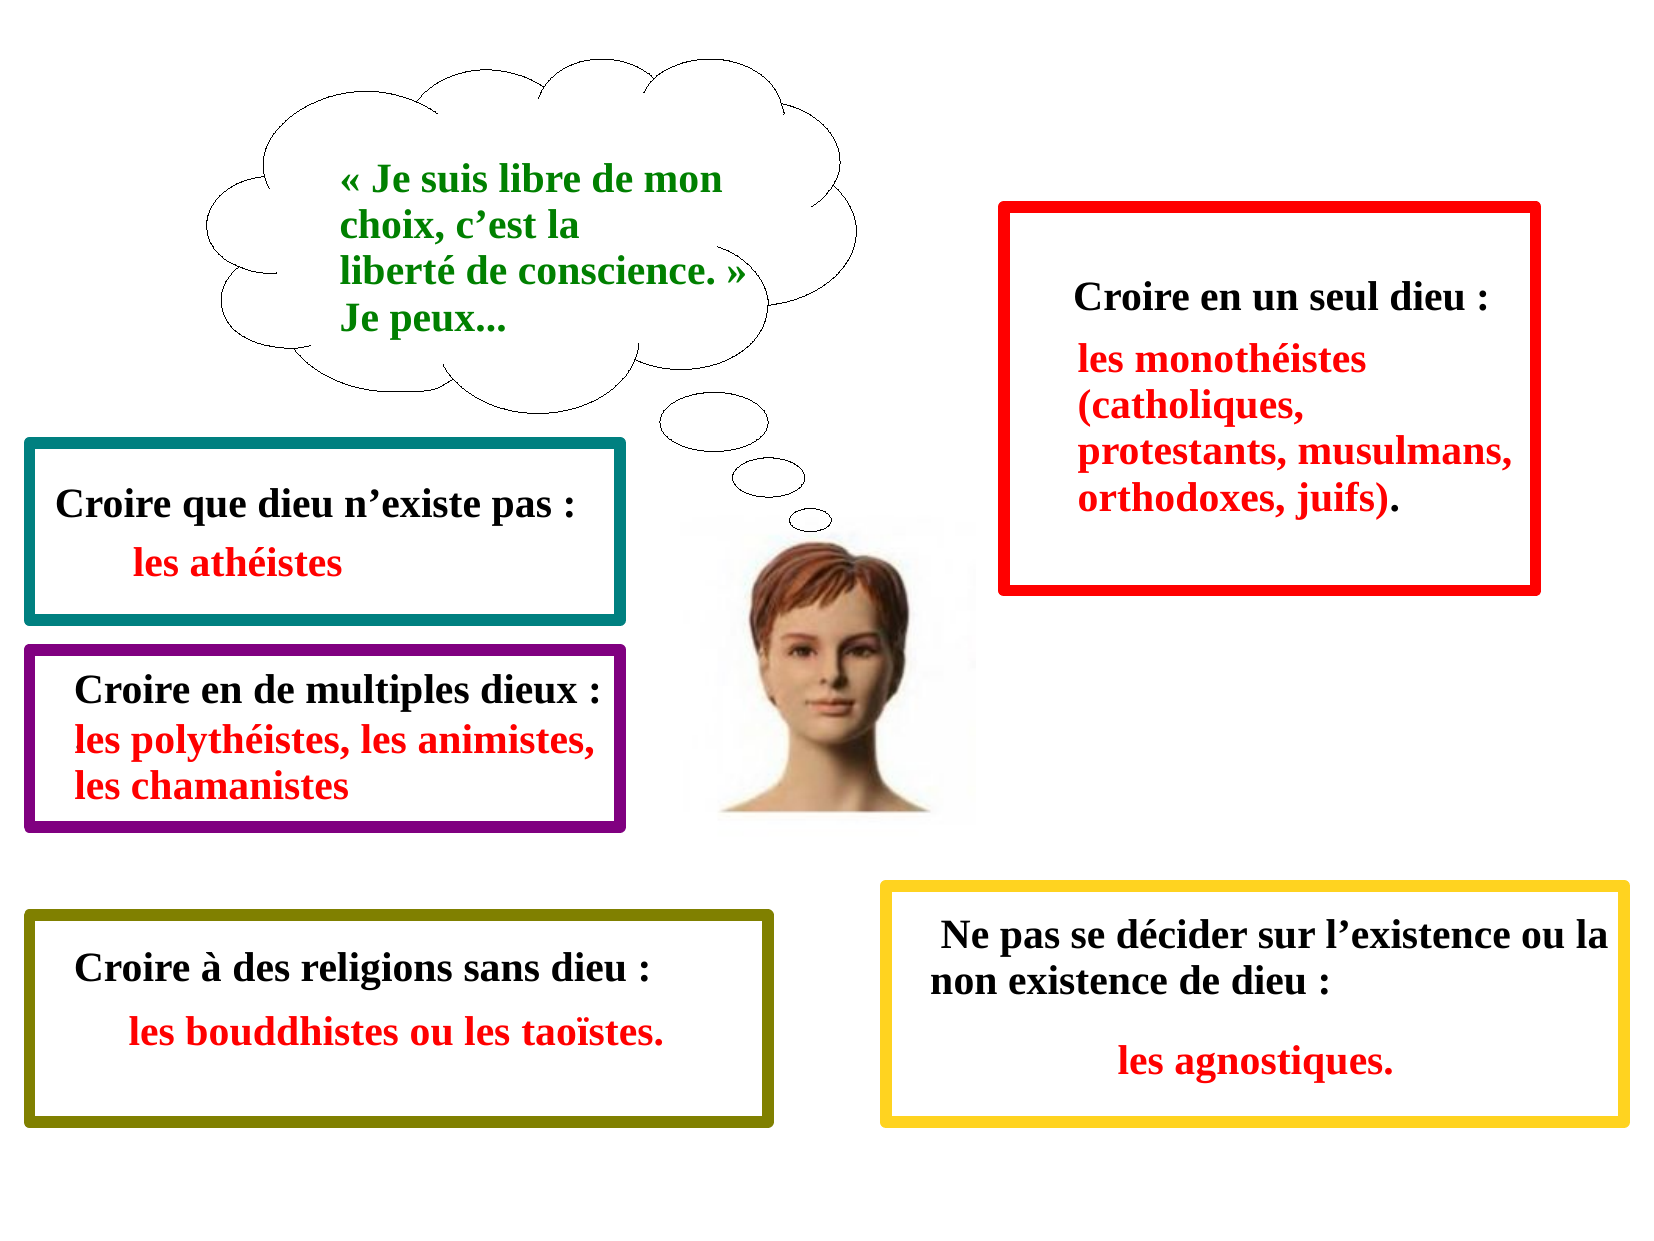

« Je suis libre de mon choix, c’est la
liberté de conscience. »
Je peux...
Croire en un seul dieu :
les monothéistes (catholiques,
protestants, musulmans, orthodoxes, juifs).
 Croire que dieu n’existe pas :
les athéistes
Croire en de multiples dieux : .
les polythéistes, les animistes,
les chamanistes
 Ne pas se décider sur l’existence ou la non existence de dieu :
Croire à des religions sans dieu :
les bouddhistes ou les taoïstes.
 les agnostiques.